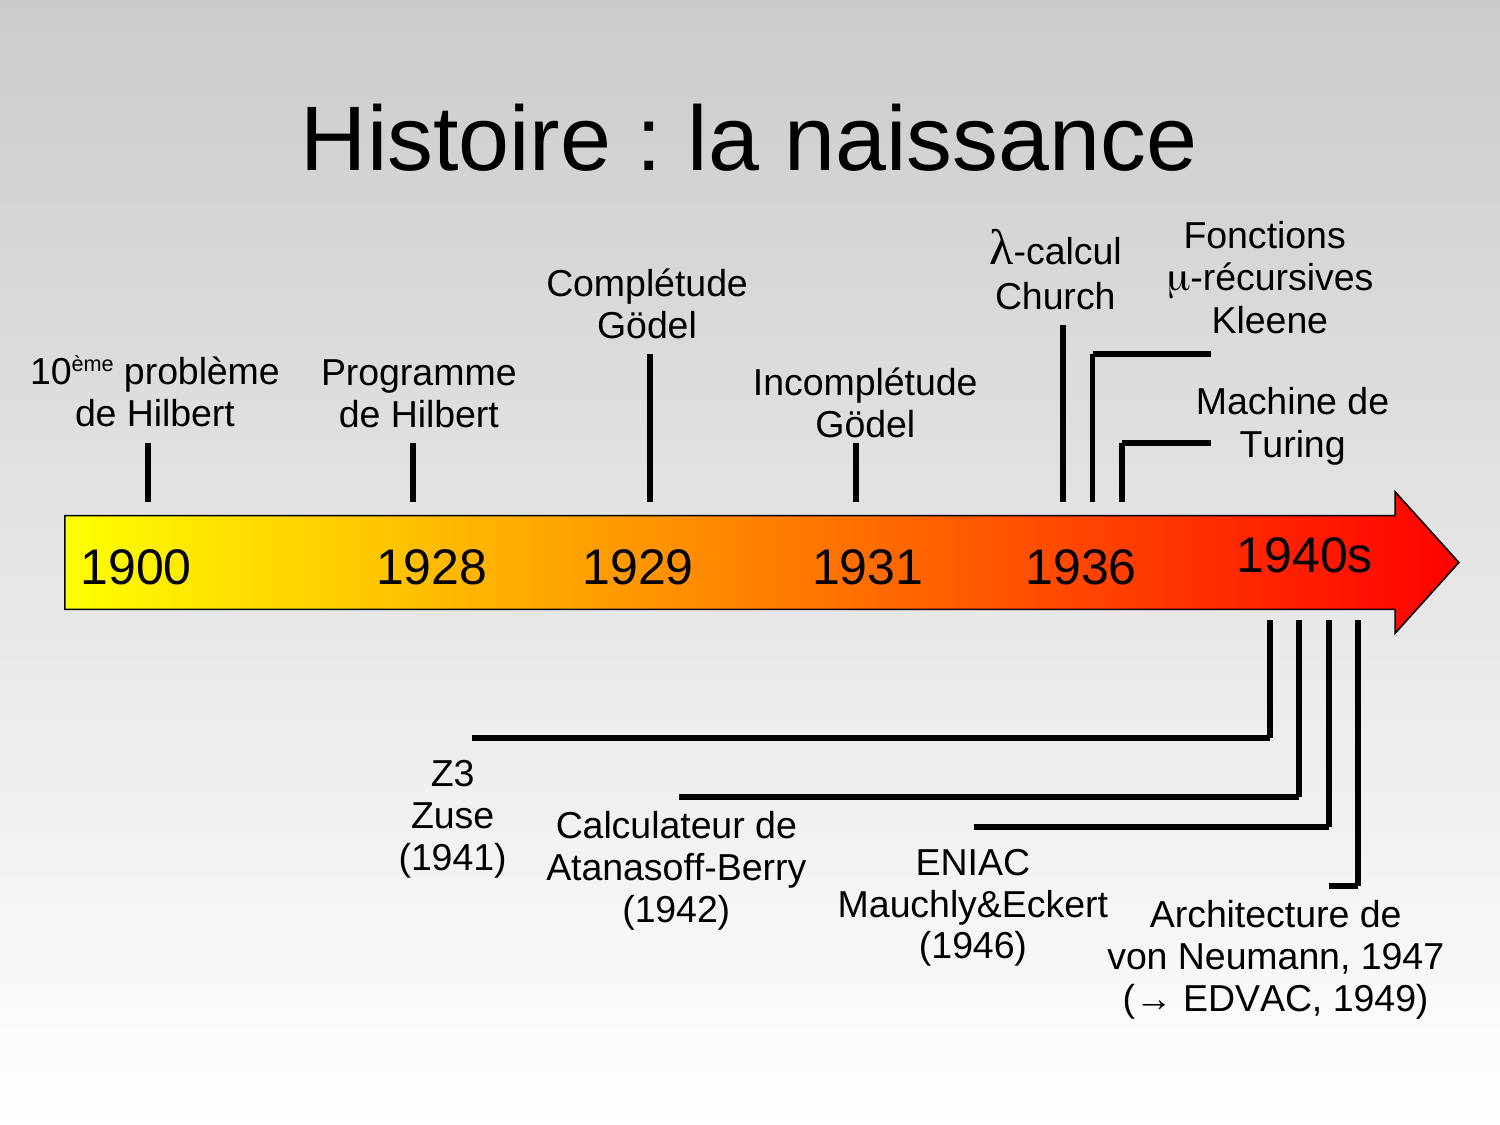

# Histoire : la naissance
Fonctions
-récursives
Kleene
λ-calcul
Church
Complétude
Gödel
10ème problème
de Hilbert
Programme
de Hilbert
Incomplétude
Gödel
Machine de
Turing
1940s
1900
1928
1929
1931
1936
Z3
Zuse
(1941)
Calculateur de
Atanasoff-Berry
(1942)
ENIAC
Mauchly&Eckert
(1946)
Architecture de
von Neumann, 1947
(→ EDVAC, 1949)